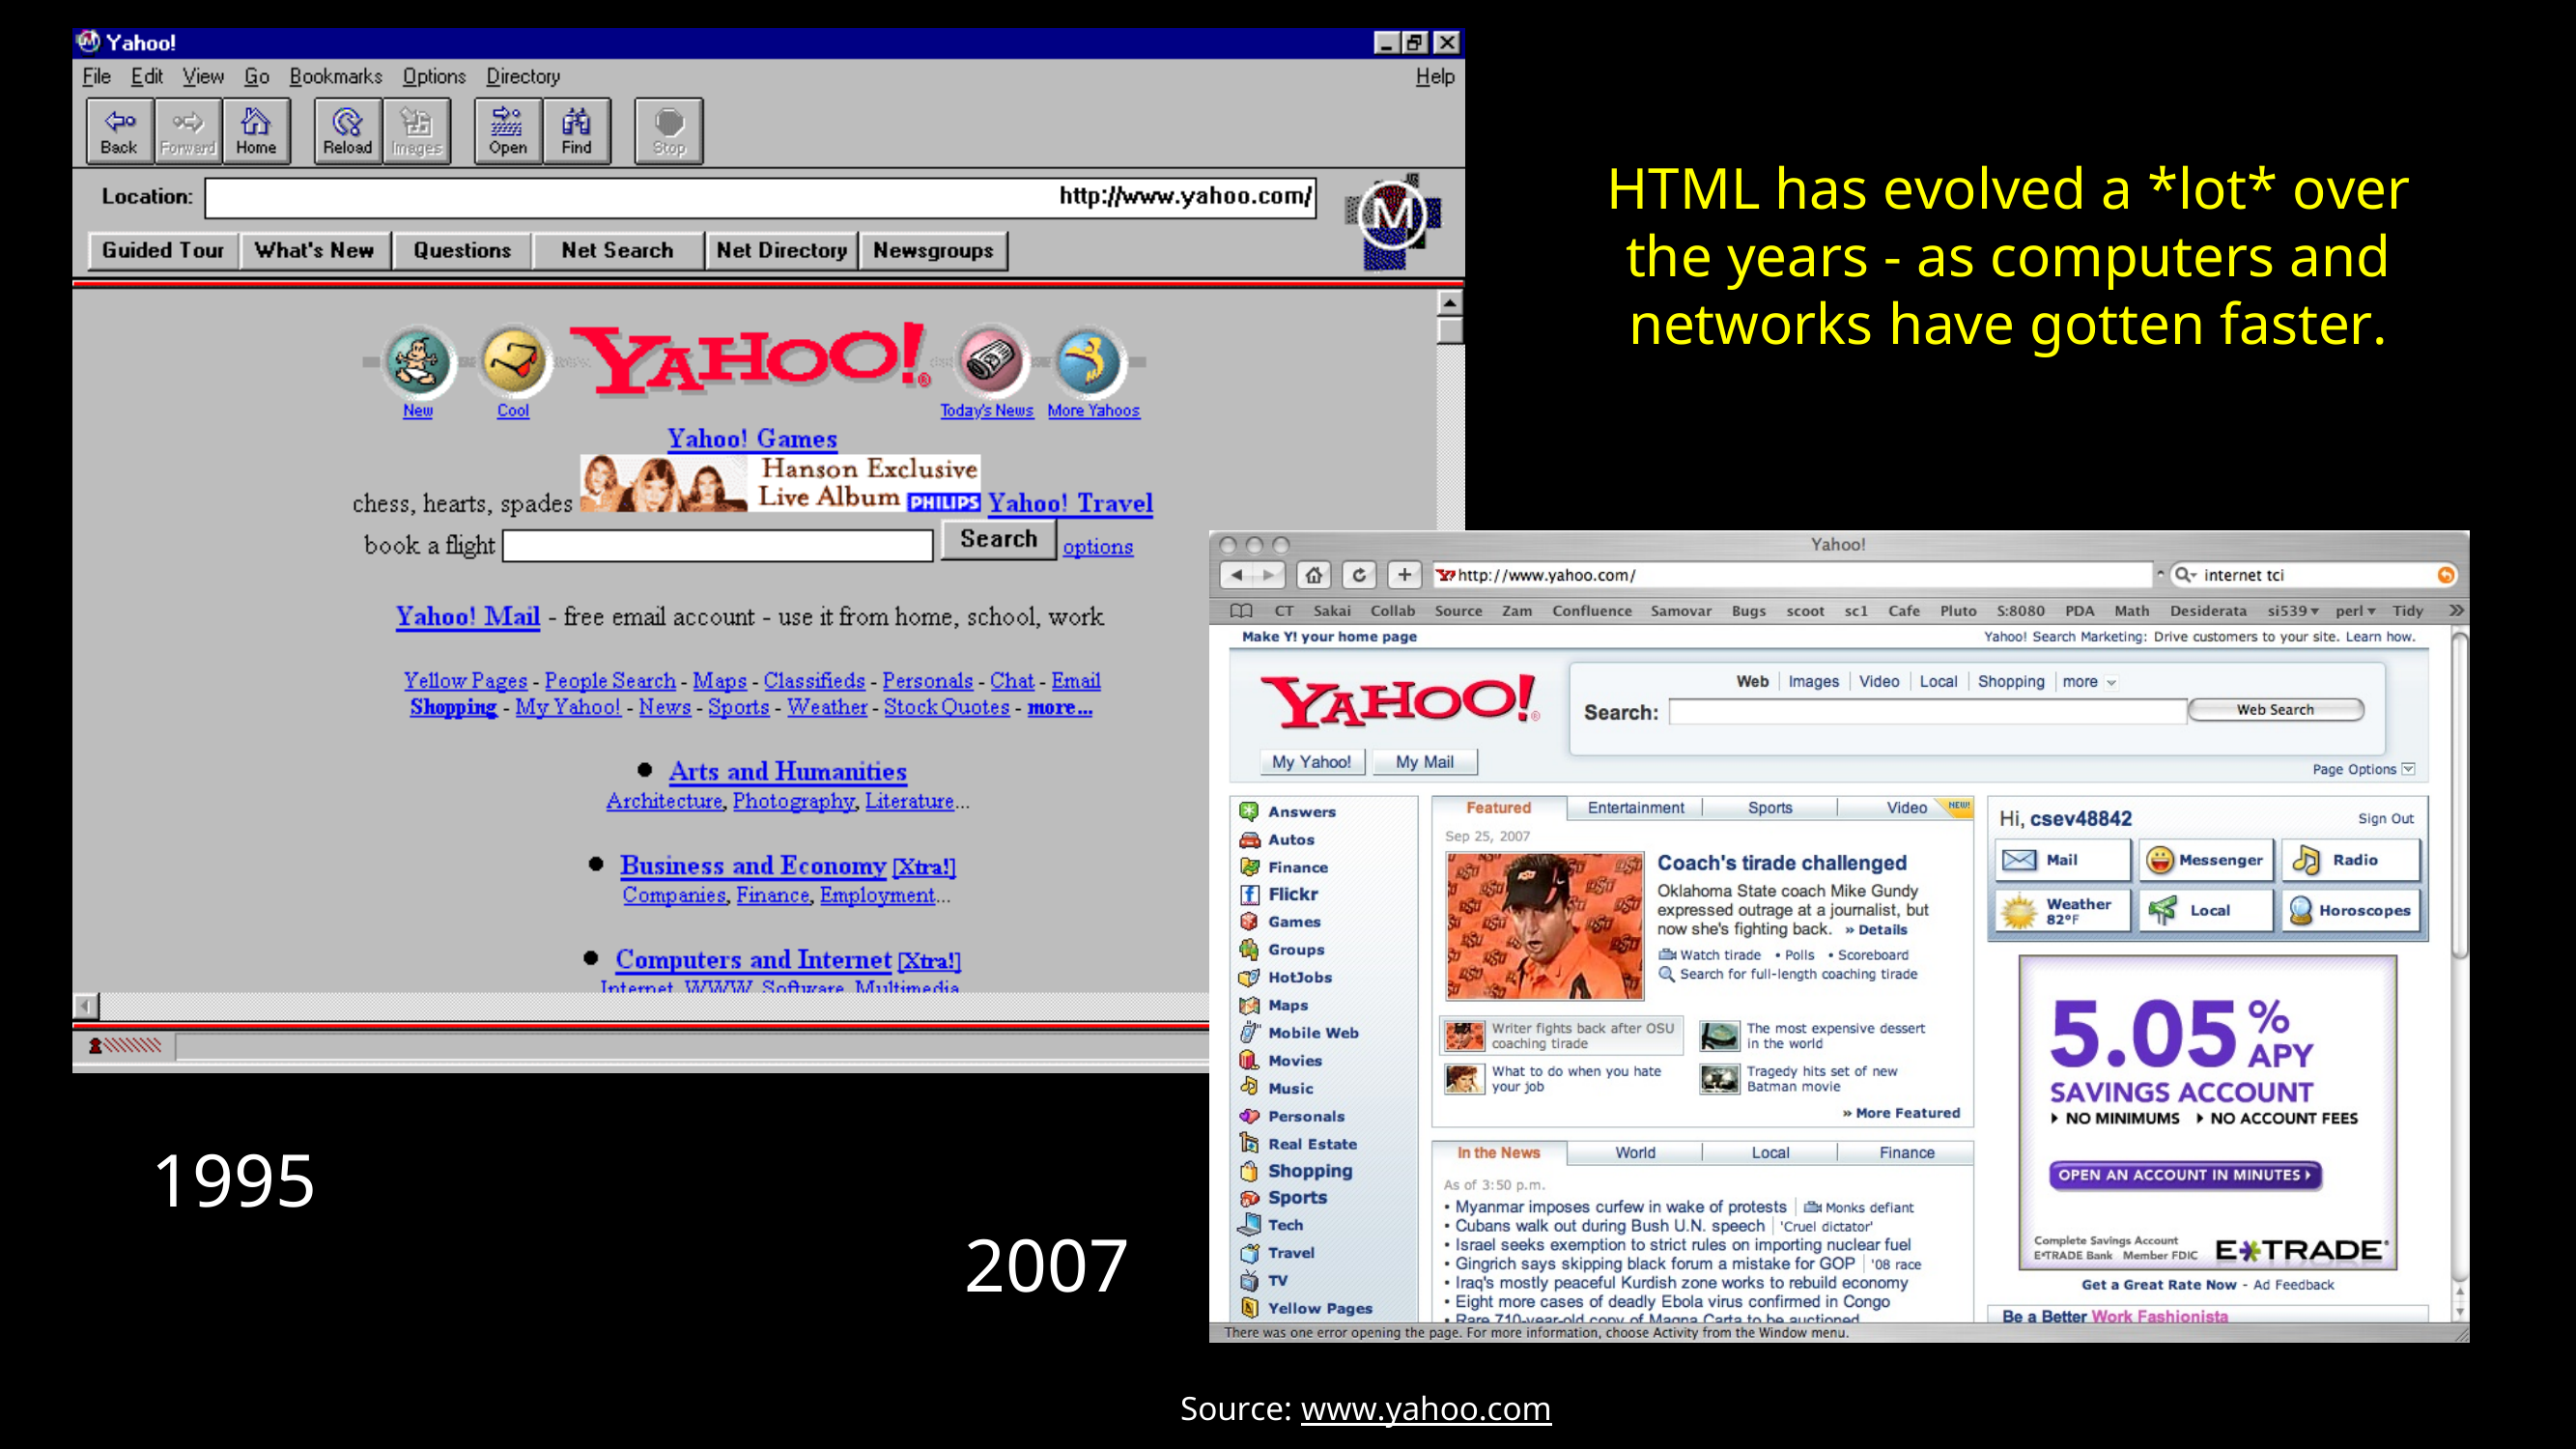

HTML has evolved a *lot* over the years - as computers and networks have gotten faster.
1995
2007
Source: www.yahoo.com